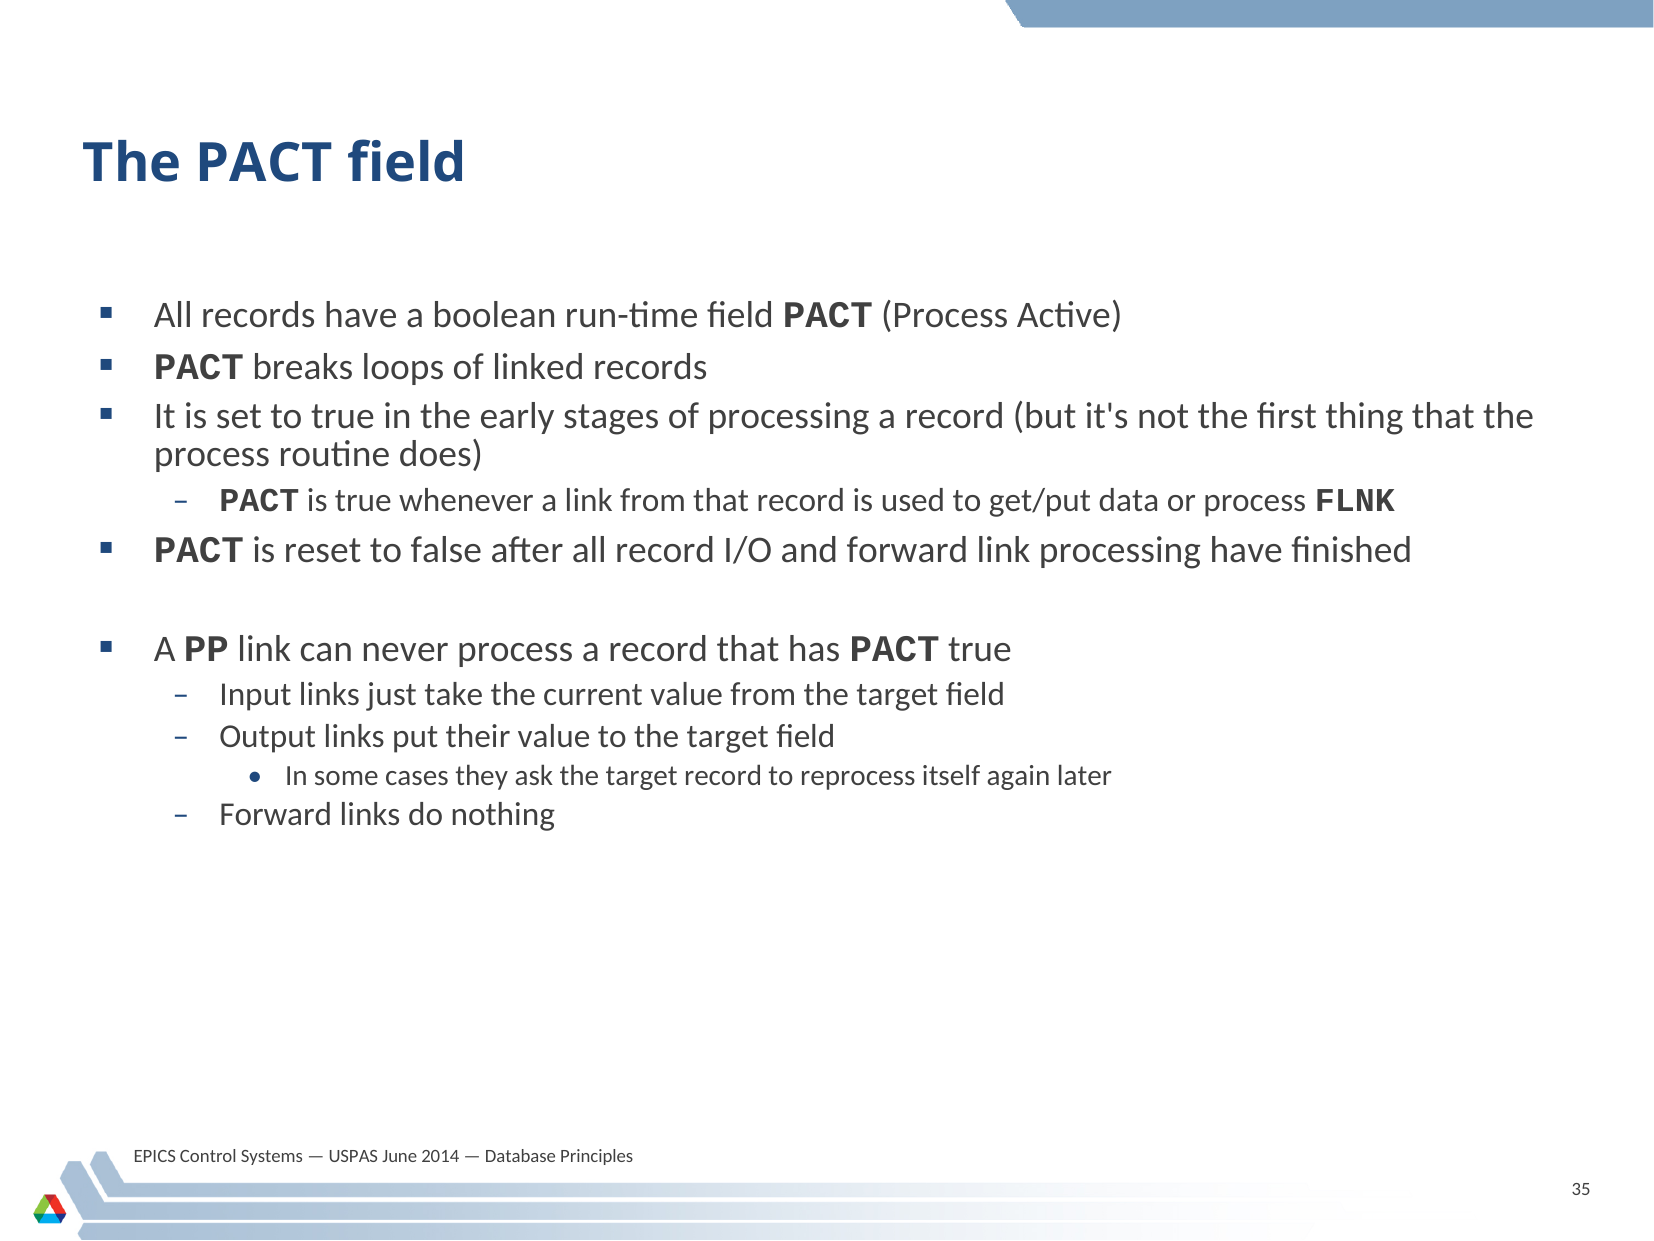

# The PACT field
All records have a boolean run-time field PACT (Process Active)
PACT breaks loops of linked records
It is set to true in the early stages of processing a record (but it's not the first thing that the process routine does)
PACT is true whenever a link from that record is used to get/put data or process FLNK
PACT is reset to false after all record I/O and forward link processing have finished
A PP link can never process a record that has PACT true
Input links just take the current value from the target field
Output links put their value to the target field
In some cases they ask the target record to reprocess itself again later
Forward links do nothing
EPICS Control Systems — USPAS June 2014 — Database Principles
35